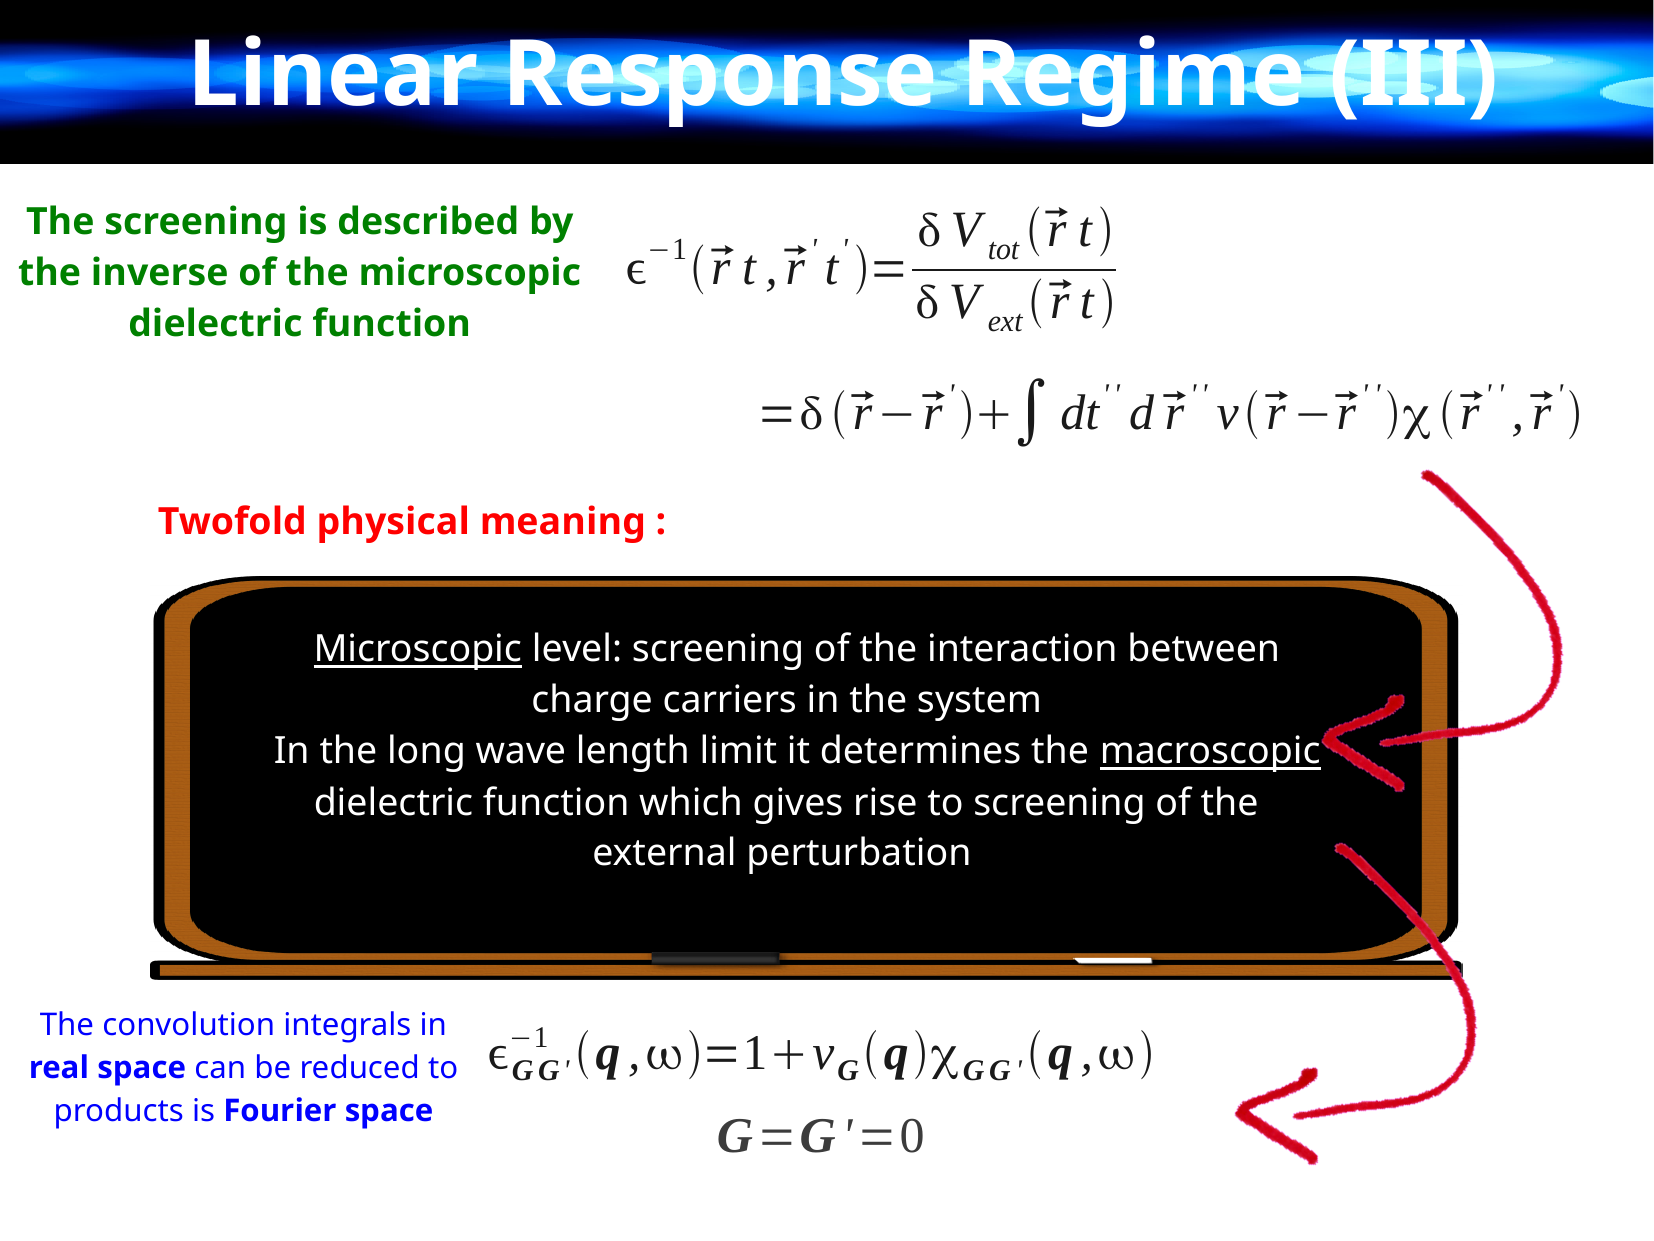

Linear Response Regime (III)
The screening is described by the inverse of the microscopic dielectric function
Twofold physical meaning :
 Microscopic level: screening of the interaction between charge carriers in the system
 In the long wave length limit it determines the macroscopic dielectric function which gives rise to screening of the external perturbation
The convolution integrals in real space can be reduced to products is Fourier space